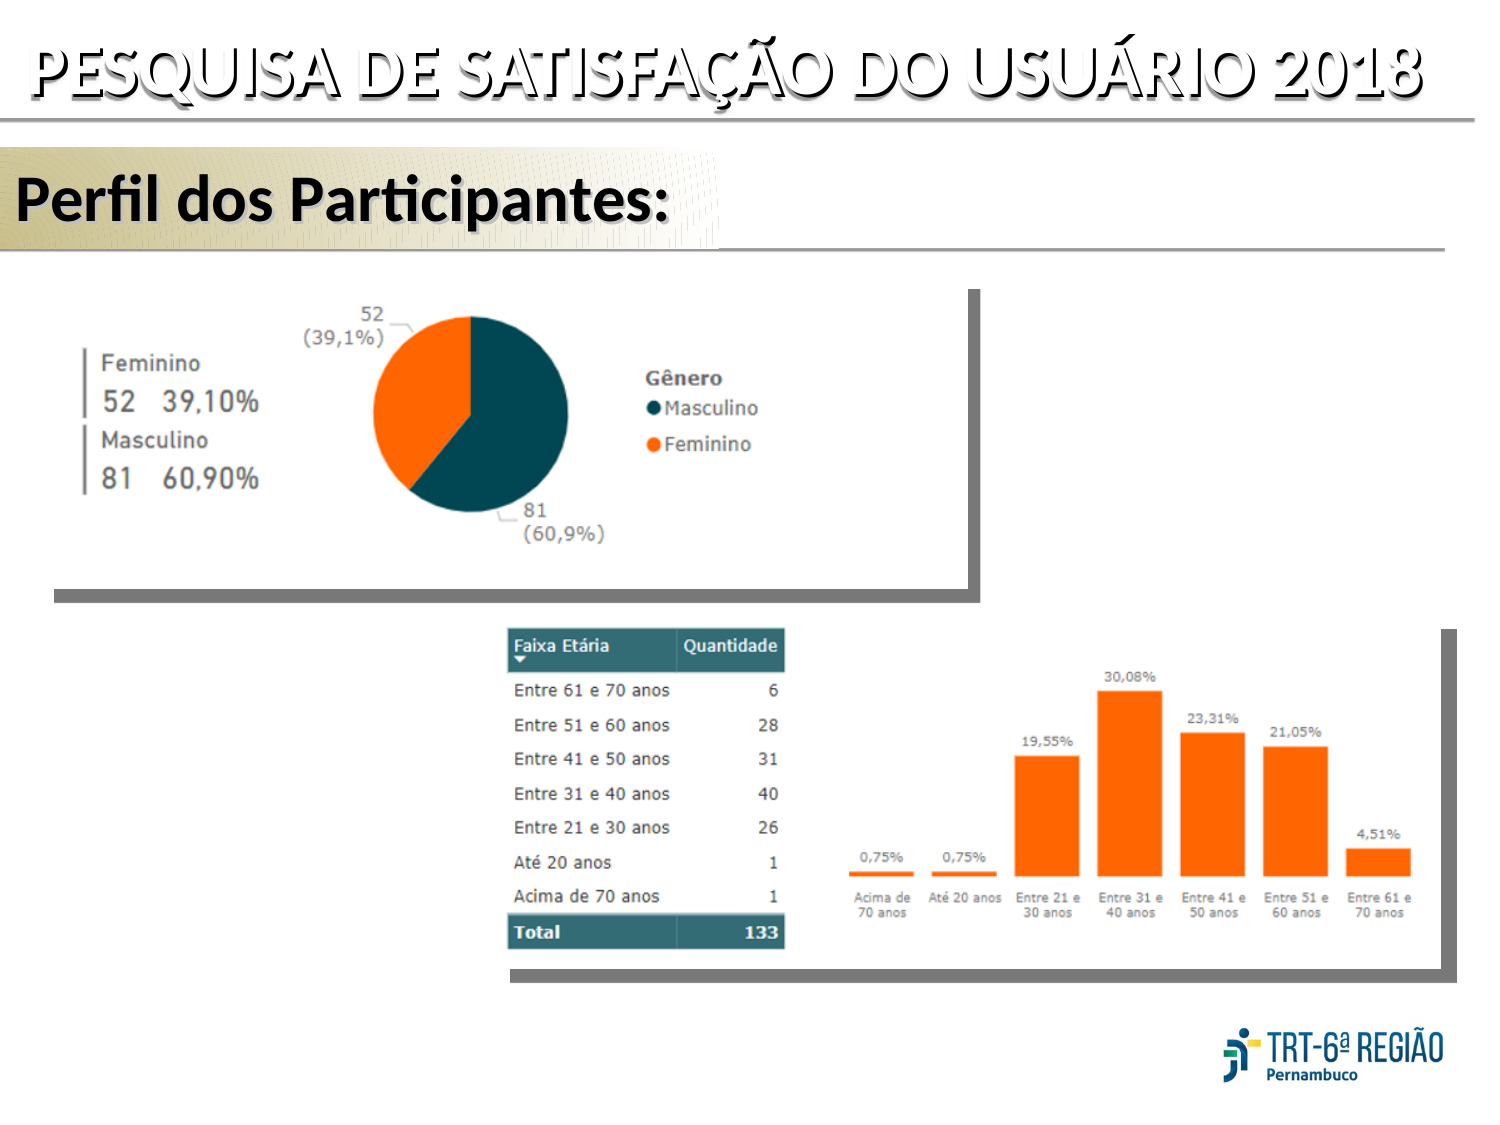

PESQUISA DE SATISFAÇÃO DO USUÁRIO 2018
Perfil dos Participantes: